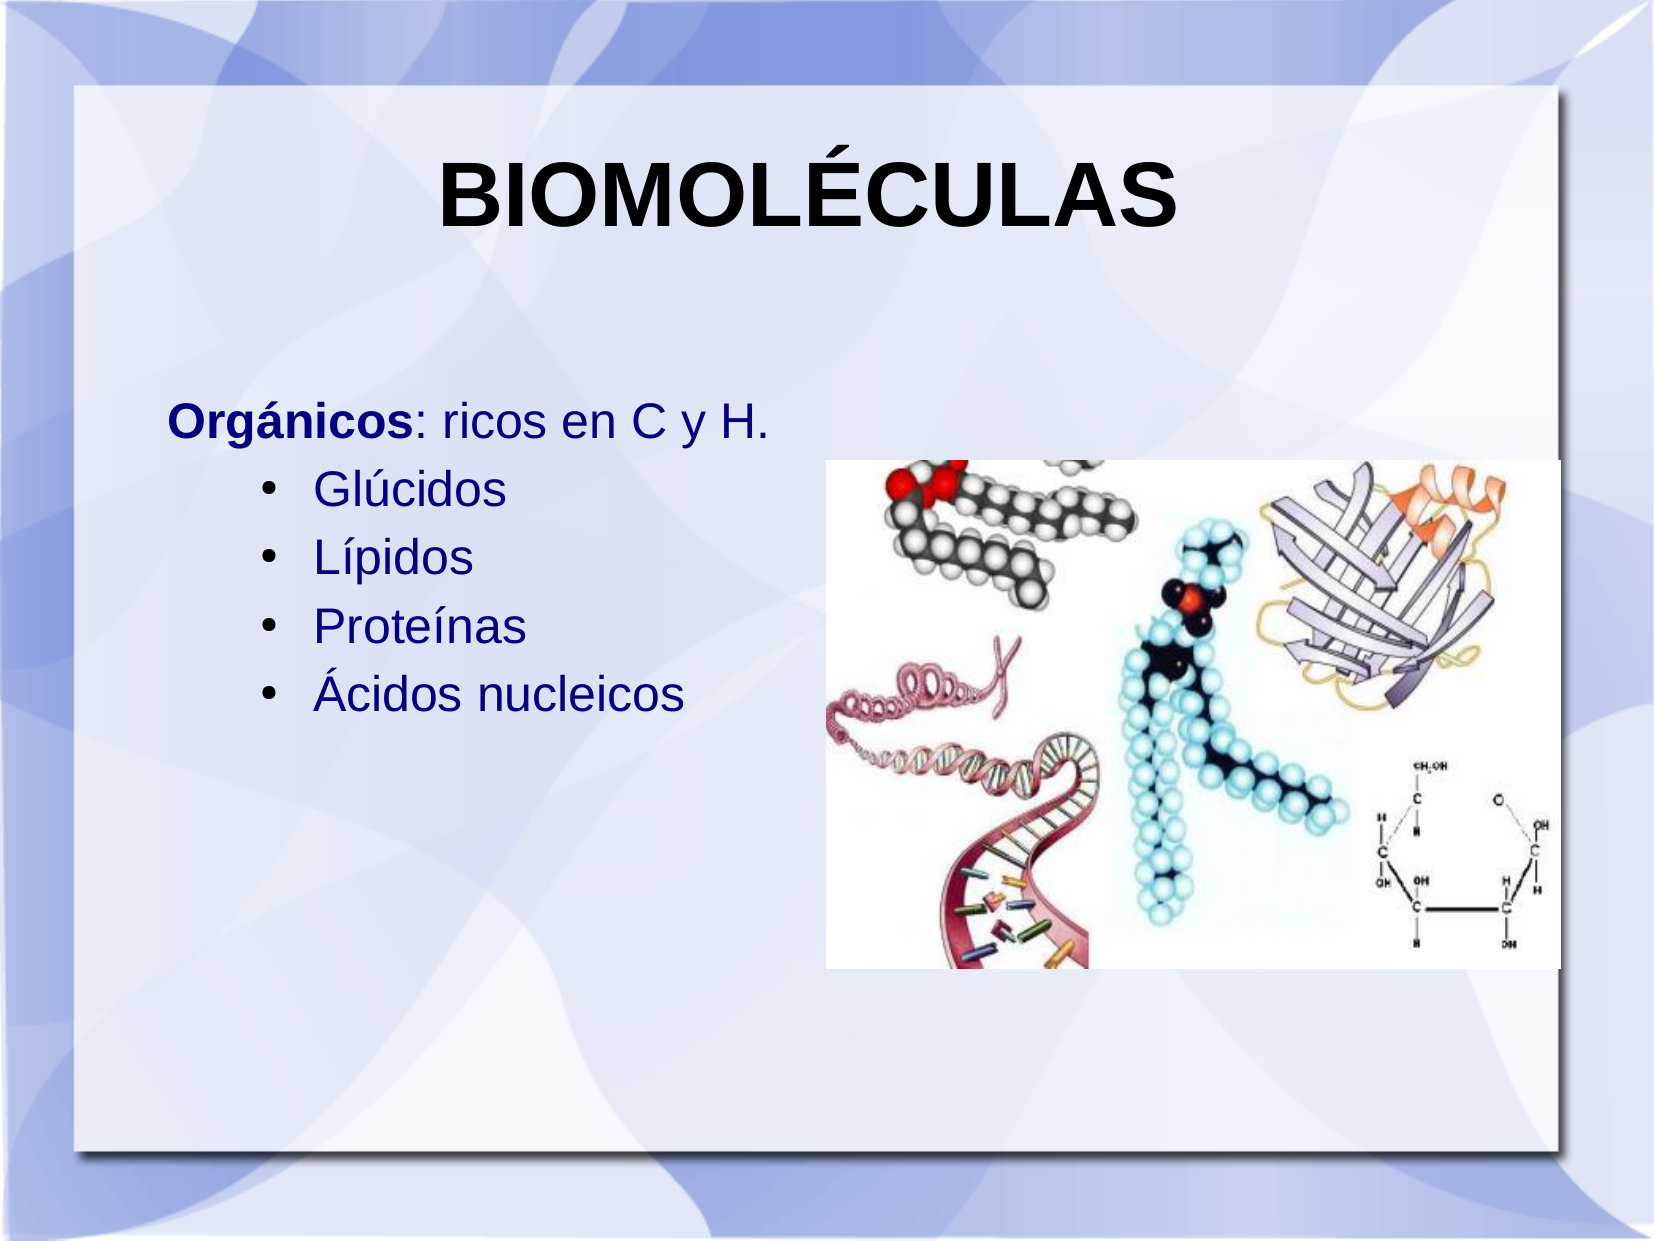

# BIOMOLÉCULAS
Orgánicos: ricos en C y H.
Glúcidos
Lípidos
Proteínas
Ácidos nucleicos